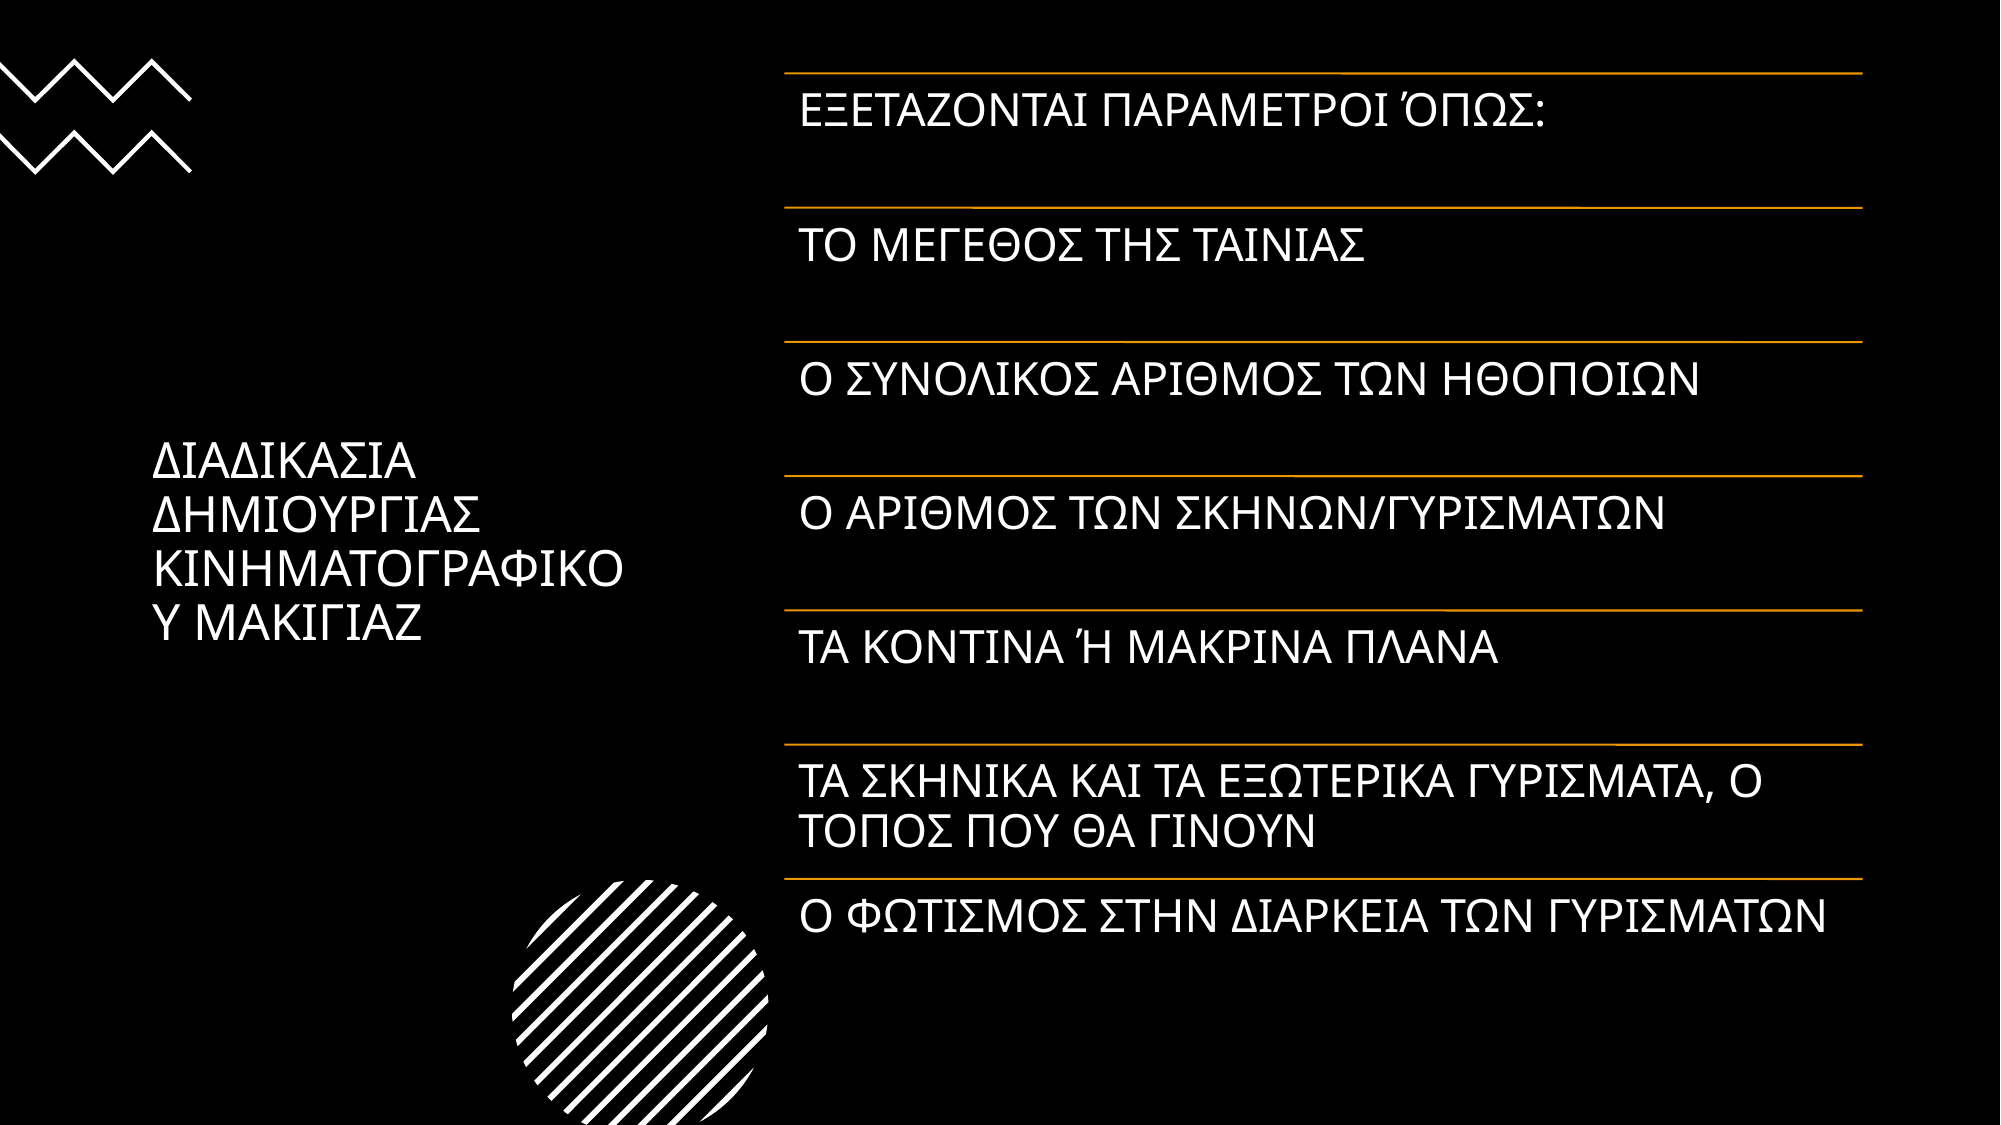

ΕΞΕΤΑΖΟΝΤΑΙ ΠΑΡΑΜΕΤΡΟΙ ΌΠΩΣ:
ΤΟ ΜΕΓΕΘΟΣ ΤΗΣ ΤΑΙΝΙΑΣ
Ο ΣΥΝΟΛΙΚΟΣ ΑΡΙΘΜΟΣ ΤΩΝ ΗΘΟΠΟΙΩΝ
Ο ΑΡΙΘΜΟΣ ΤΩΝ ΣΚΗΝΩΝ/ΓΥΡΙΣΜΑΤΩΝ
ΤΑ ΚΟΝΤΙΝΑ Ή ΜΑΚΡΙΝΑ ΠΛΑΝΑ
ΤΑ ΣΚΗΝΙΚΑ ΚΑΙ ΤΑ ΕΞΩΤΕΡΙΚΑ ΓΥΡΙΣΜΑΤΑ, Ο ΤΟΠΟΣ ΠΟΥ ΘΑ ΓΙΝΟΥΝ
Ο ΦΩΤΙΣΜΟΣ ΣΤΗΝ ΔΙΑΡΚΕΙΑ ΤΩΝ ΓΥΡΙΣΜΑΤΩΝ
# ΔΙΑΔΙΚΑΣΙΑ ΔΗΜΙΟΥΡΓΙΑΣ ΚΙΝΗΜΑΤΟΓΡΑΦΙΚΟΥ ΜΑΚΙΓΙΑΖ